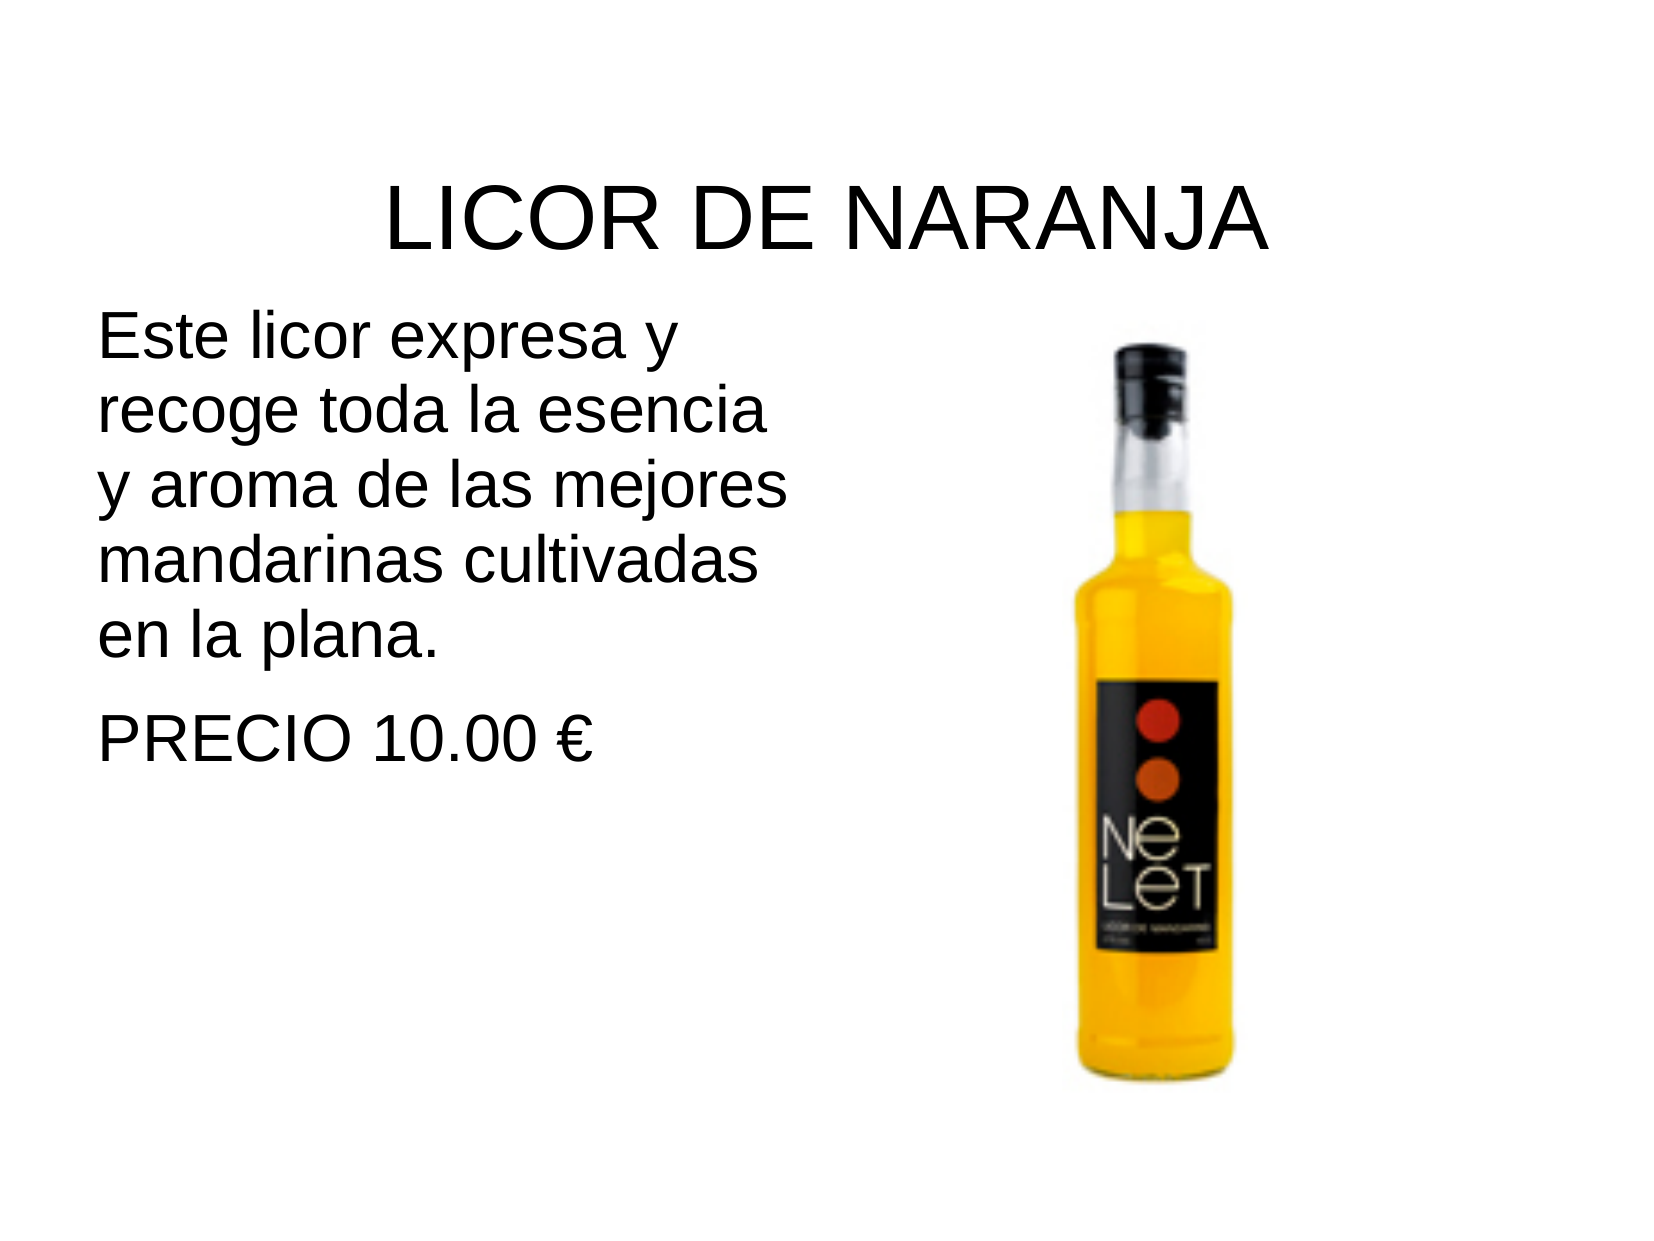

# LICOR DE NARANJA
Este licor expresa y recoge toda la esencia y aroma de las mejores mandarinas cultivadas en la plana.
PRECIO 10.00 €